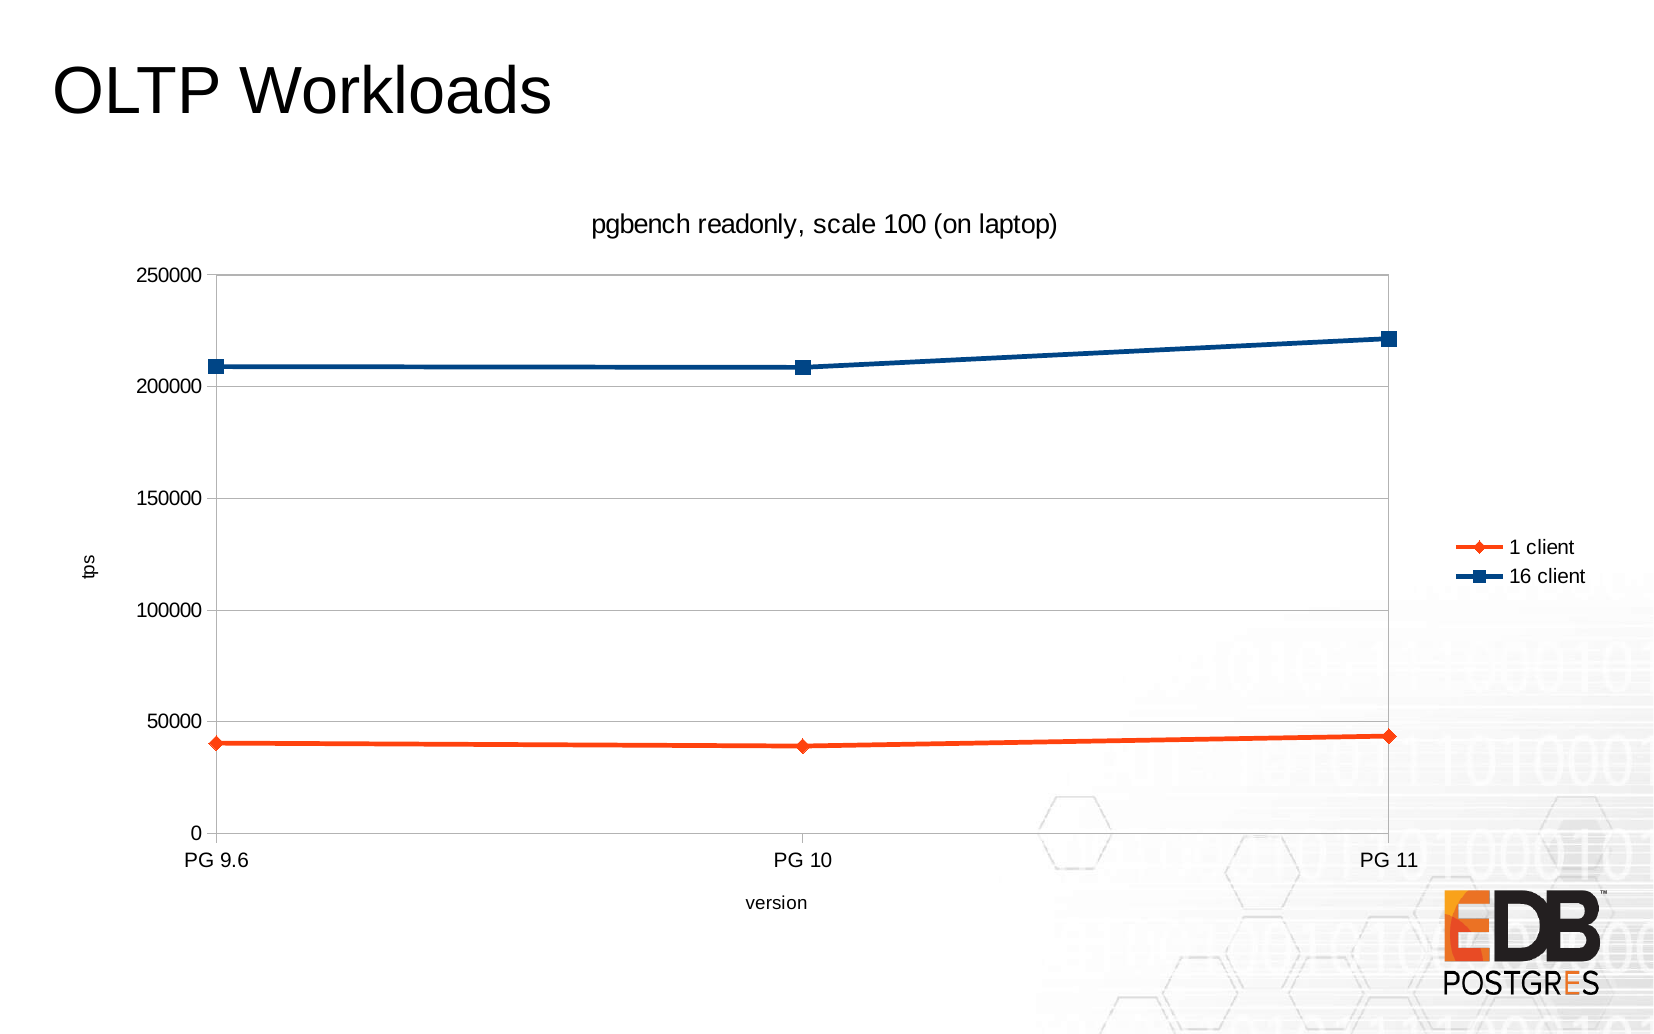

# OLTP Workloads
### Chart: pgbench readonly, scale 100 (on laptop)
| Category | 1 client | 16 client |
|---|---|---|
| PG 9.6 | 40463.661411 | 208957.525076 |
| PG 10 | 39117.574459 | 208627.085943 |
| PG 11 | 43599.121108 | 221497.593539 |